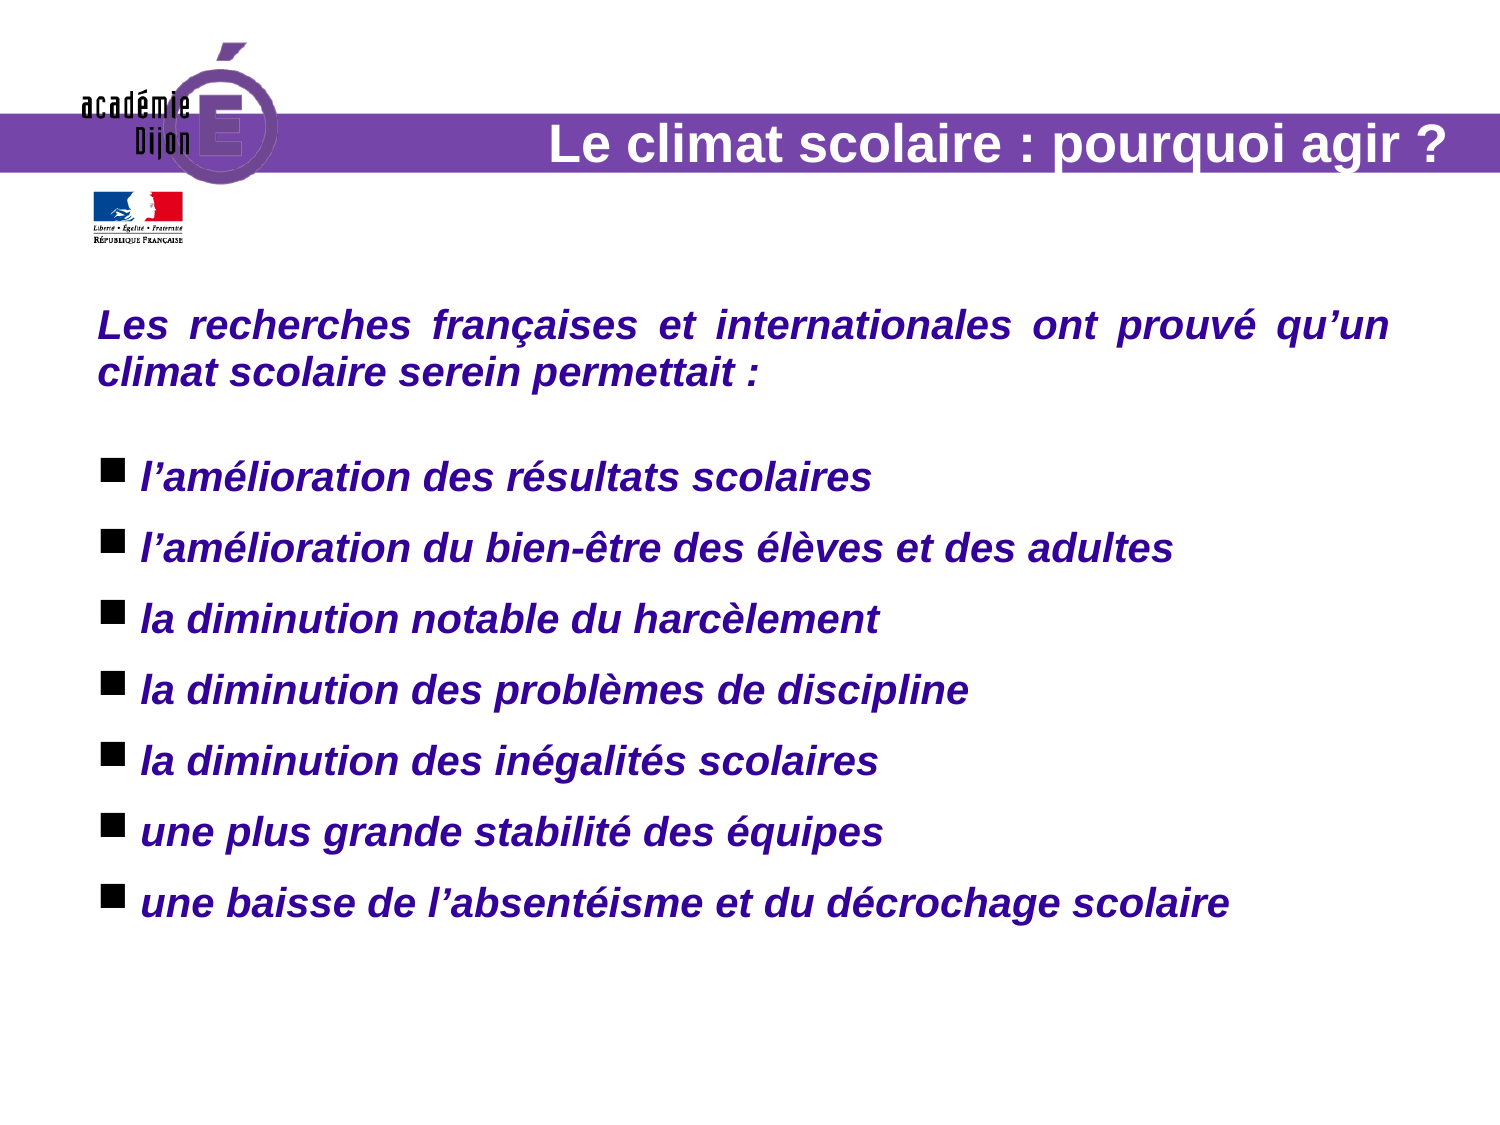

Le climat scolaire : pourquoi agir ?
Les recherches françaises et internationales ont prouvé qu’un climat scolaire serein permettait :
 l’amélioration des résultats scolaires
 l’amélioration du bien-être des élèves et des adultes
 la diminution notable du harcèlement
 la diminution des problèmes de discipline
 la diminution des inégalités scolaires
 une plus grande stabilité des équipes
 une baisse de l’absentéisme et du décrochage scolaire